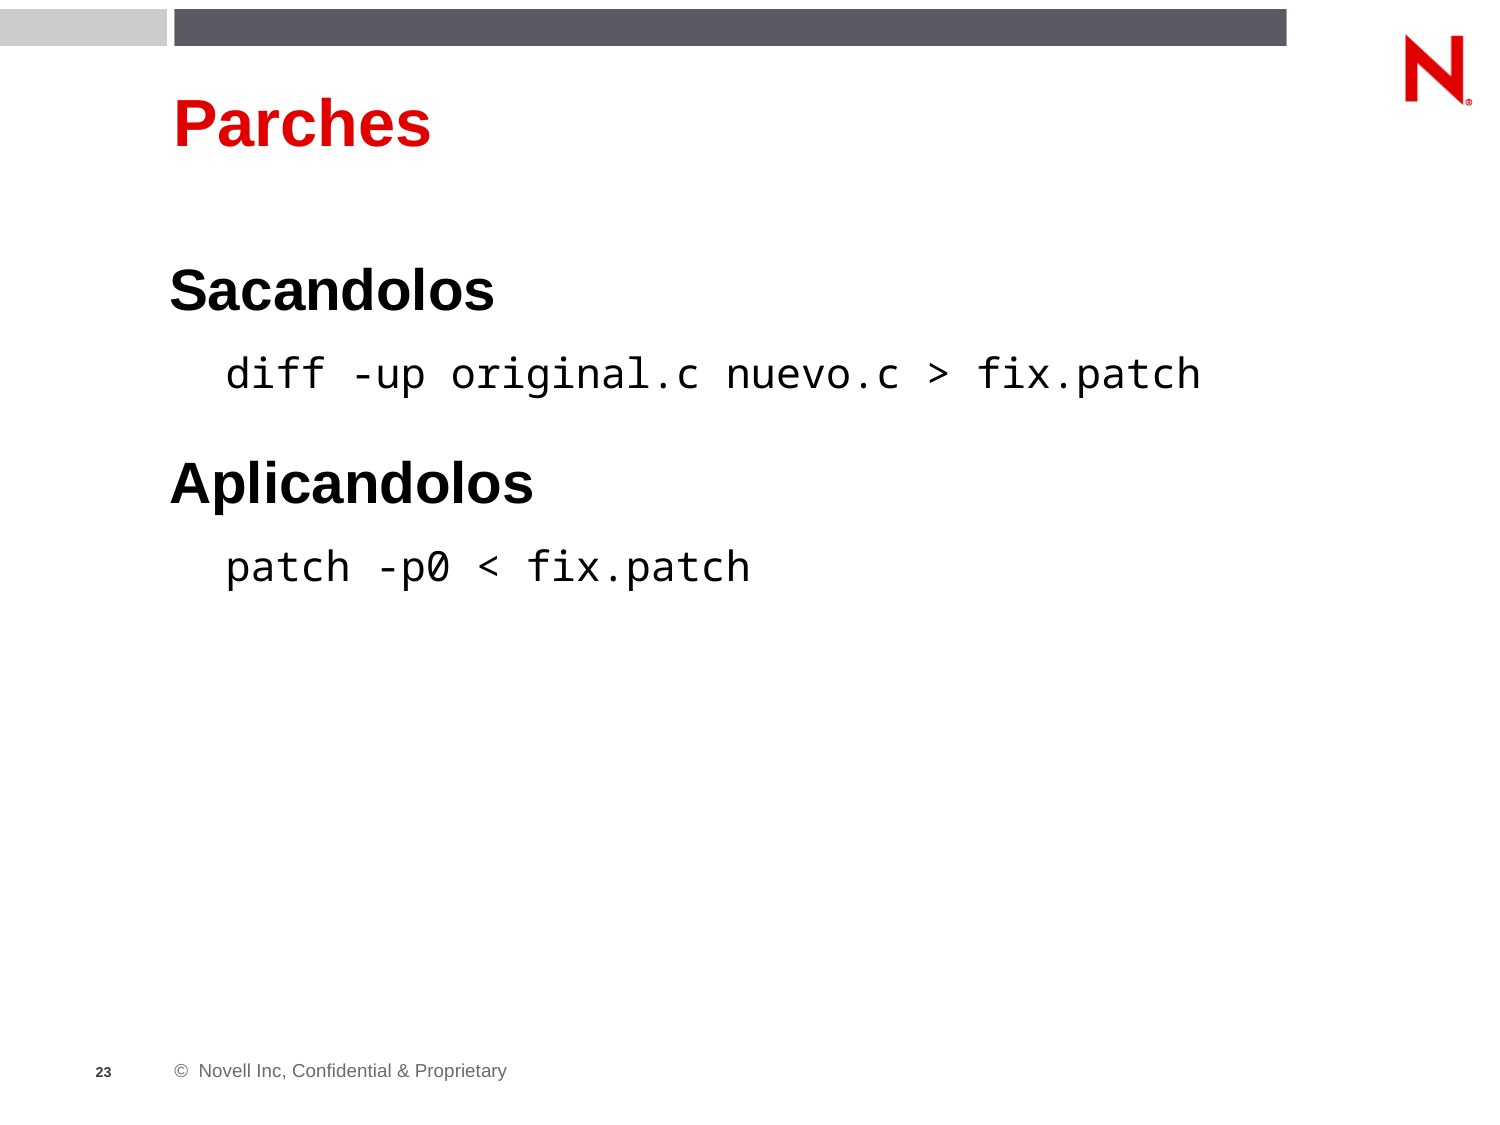

# Parches
Sacandolos
diff -up original.c nuevo.c > fix.patch
Aplicandolos
patch -p0 < fix.patch